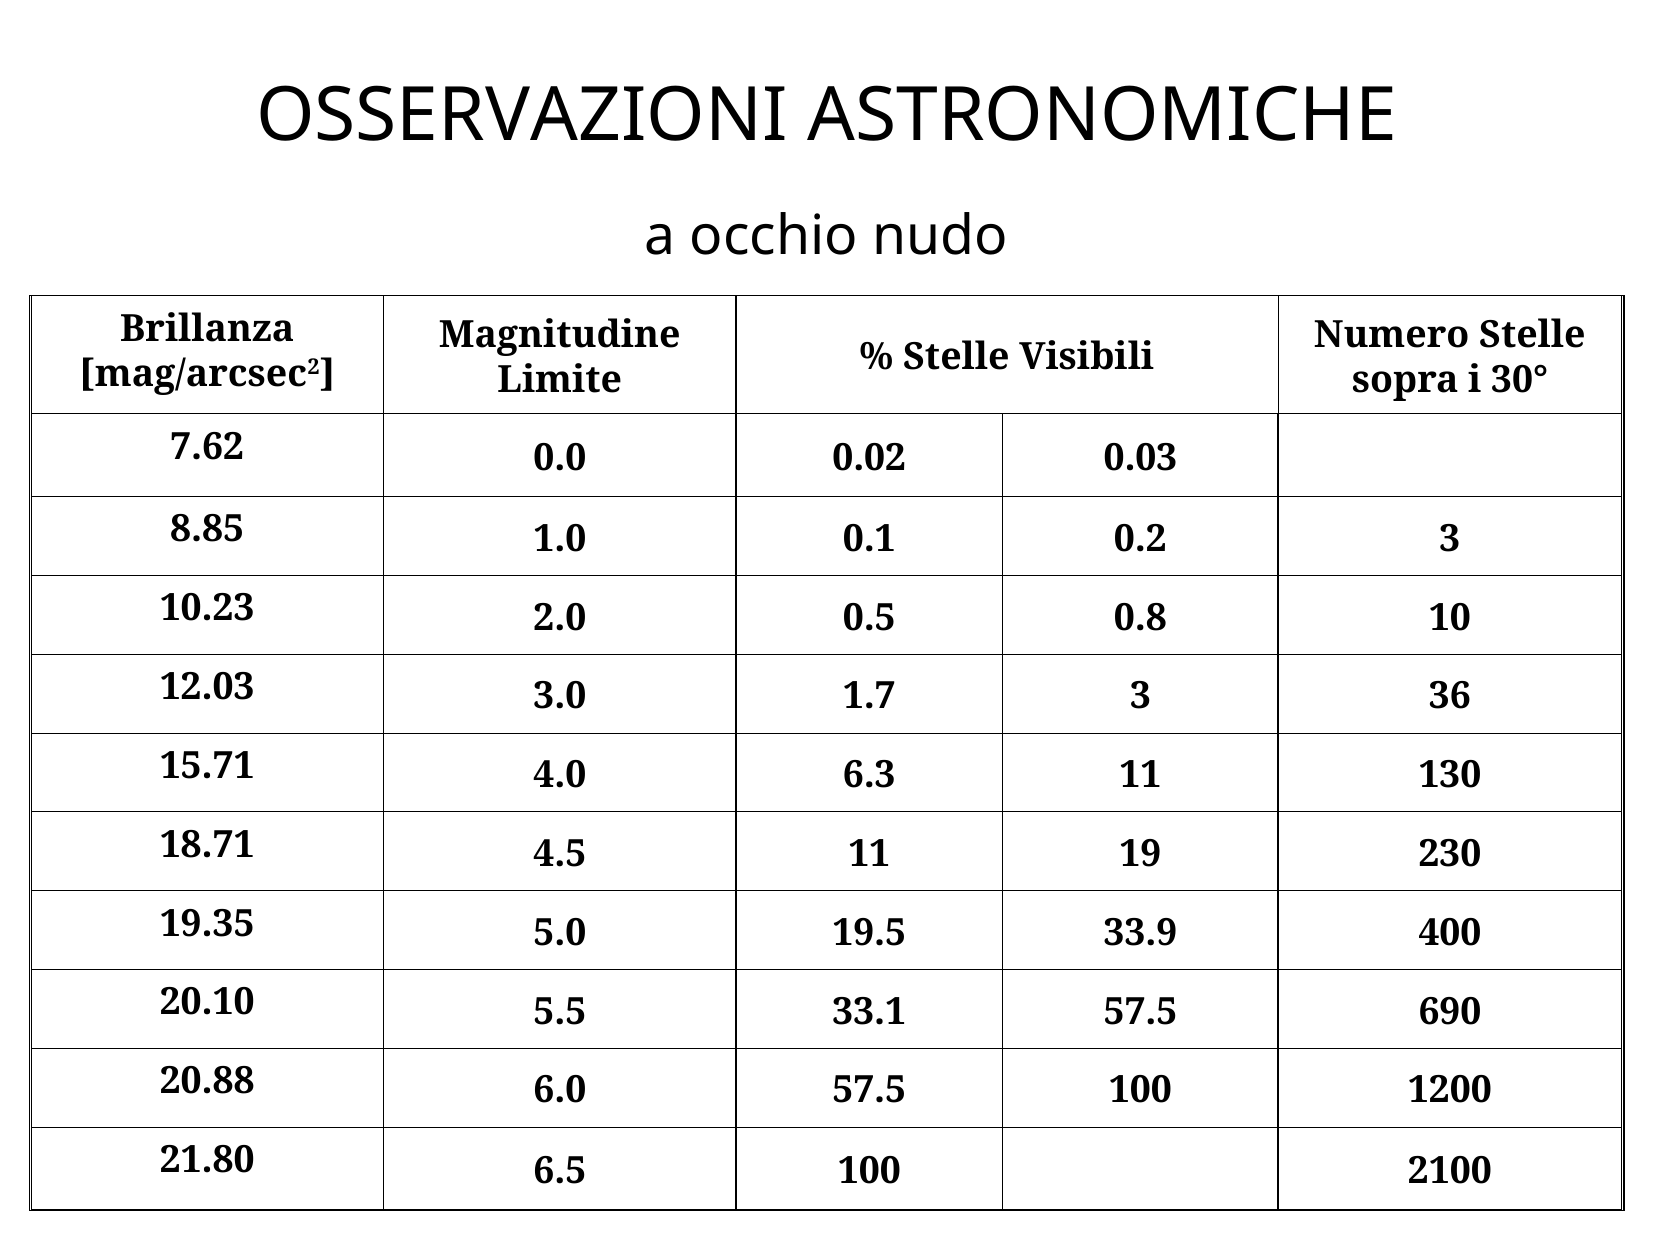

# OSSERVAZIONI ASTRONOMICHE
a occhio nudo
Brillanza
[mag/arcsec2]
Magnitudine
Limite
% Stelle Visibili
Numero Stelle
sopra i 30°
7.62
0.0
0.02
0.03
8.85
1.0
0.1
0.2
3
10.23
2.0
0.5
0.8
10
12.03
3.0
1.7
3
36
15.71
4.0
6.3
11
130
18.71
4.5
11
19
230
19.35
5.0
19.5
33.9
400
20.10
5.5
33.1
57.5
690
20.88
6.0
57.5
100
1200
21.80
6.5
100
2100